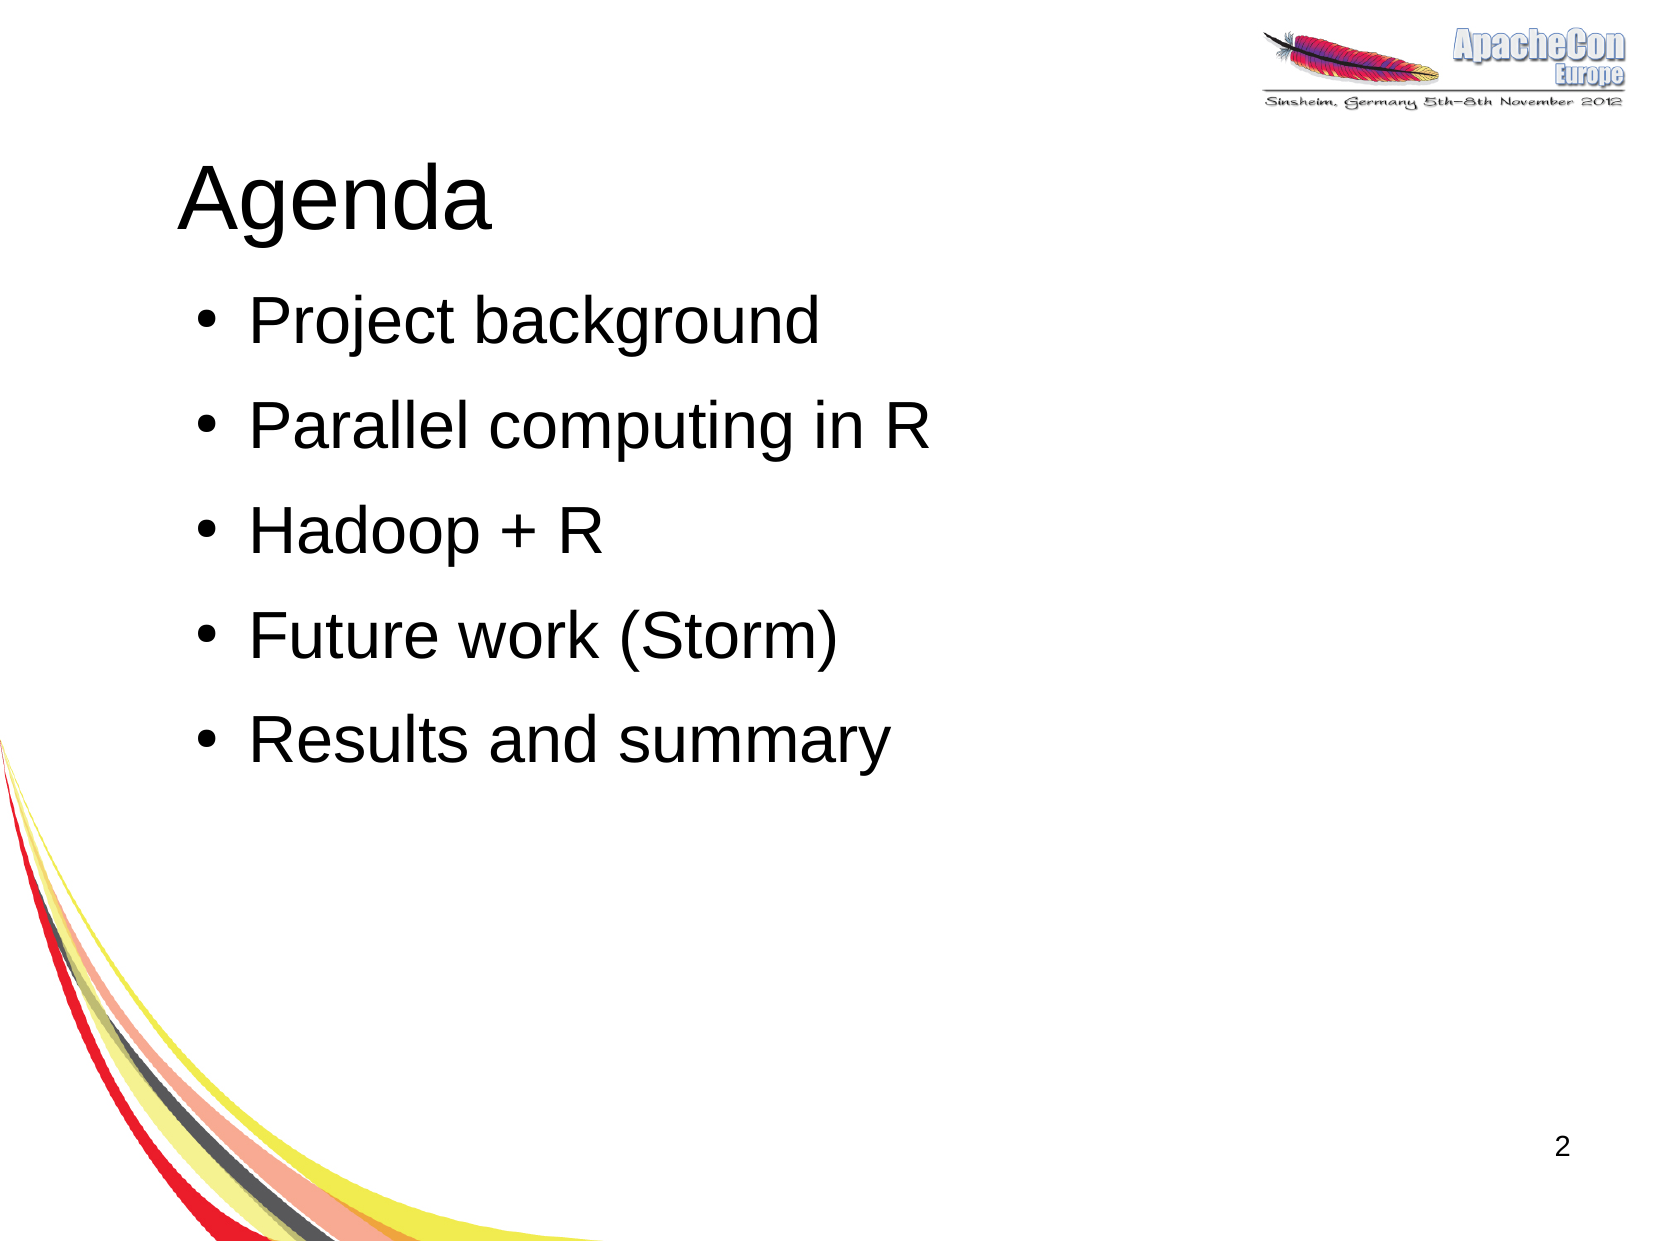

# Agenda
Project background
Parallel computing in R
Hadoop + R
Future work (Storm)
Results and summary
2